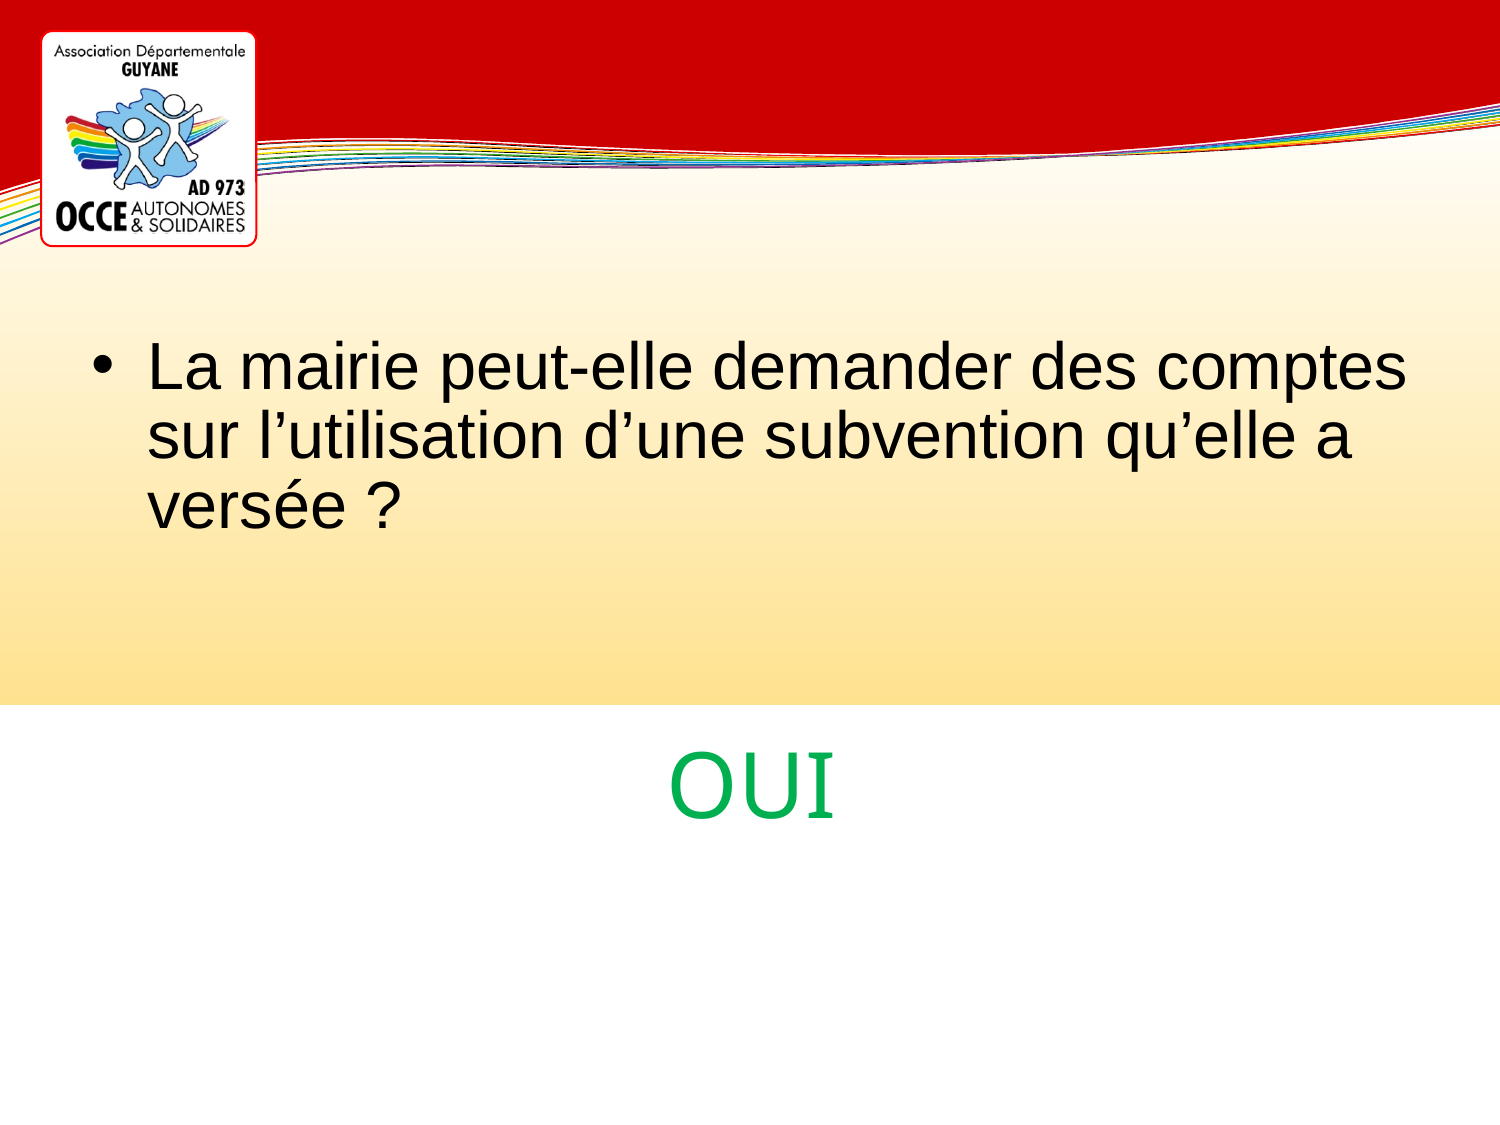

# La mairie peut-elle demander des comptes sur l’utilisation d’une subvention qu’elle a versée ?
OUI